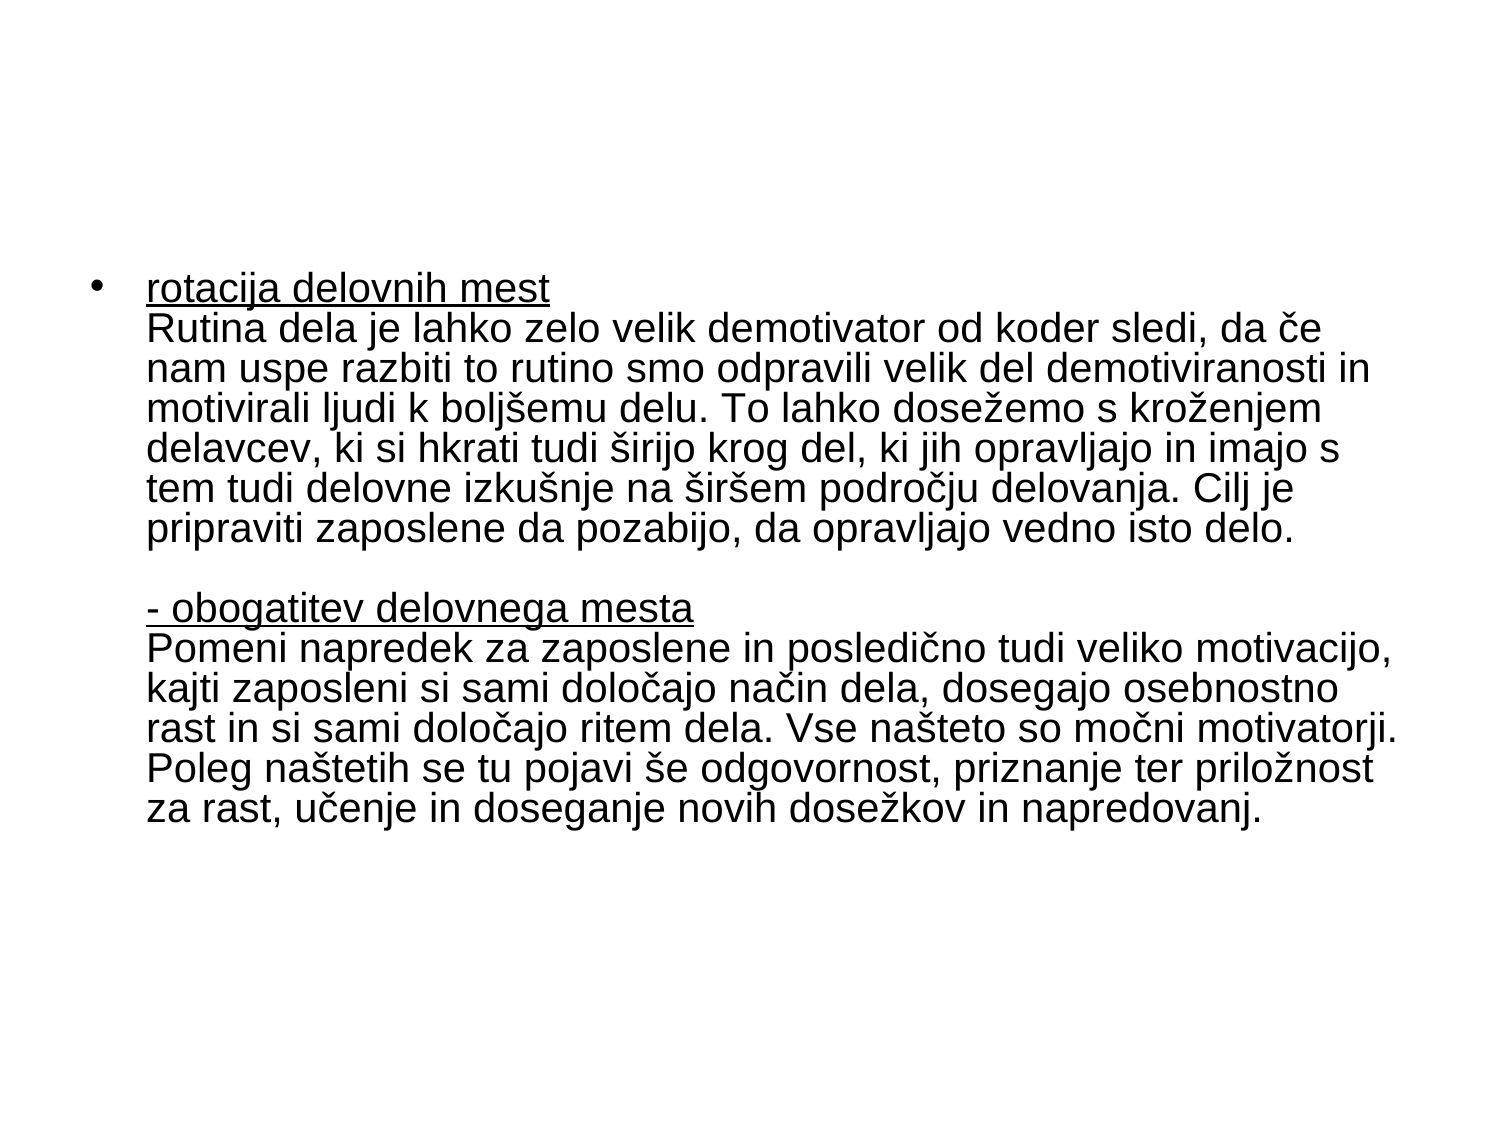

#
rotacija delovnih mest
Rutina dela je lahko zelo velik demotivator od koder sledi, da če nam uspe razbiti to rutino smo odpravili velik del demotiviranosti in motivirali ljudi k boljšemu delu. To lahko dosežemo s kroženjem delavcev, ki si hkrati tudi širijo krog del, ki jih opravljajo in imajo s tem tudi delovne izkušnje na širšem področju delovanja. Cilj je pripraviti zaposlene da pozabijo, da opravljajo vedno isto delo.
- obogatitev delovnega mesta
Pomeni napredek za zaposlene in posledično tudi veliko motivacijo, kajti zaposleni si sami določajo način dela, dosegajo osebnostno rast in si sami določajo ritem dela. Vse našteto so močni motivatorji. Poleg naštetih se tu pojavi še odgovornost, priznanje ter priložnost za rast, učenje in doseganje novih dosežkov in napredovanj.